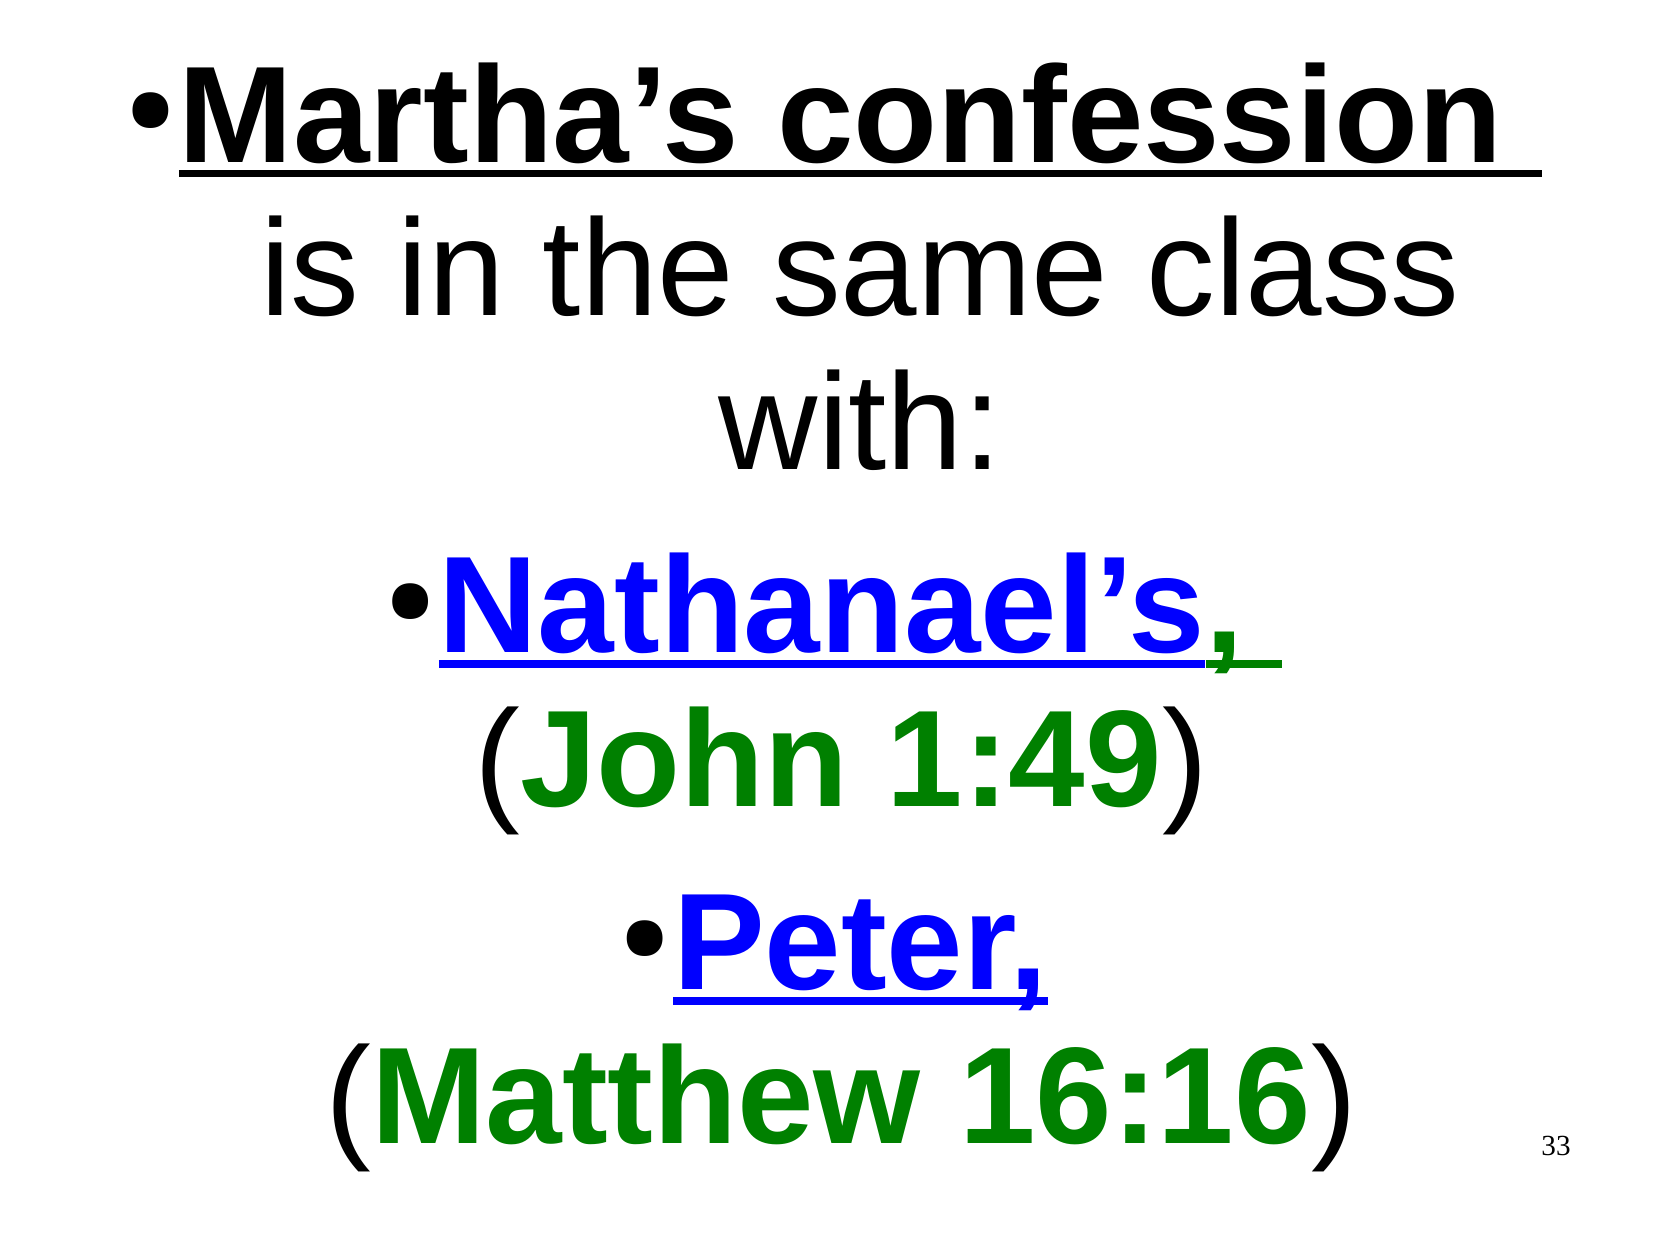

# Martha’s confession is in the same class with:
Nathanael’s,
(John 1:49)
Peter,
(Matthew 16:16)
33